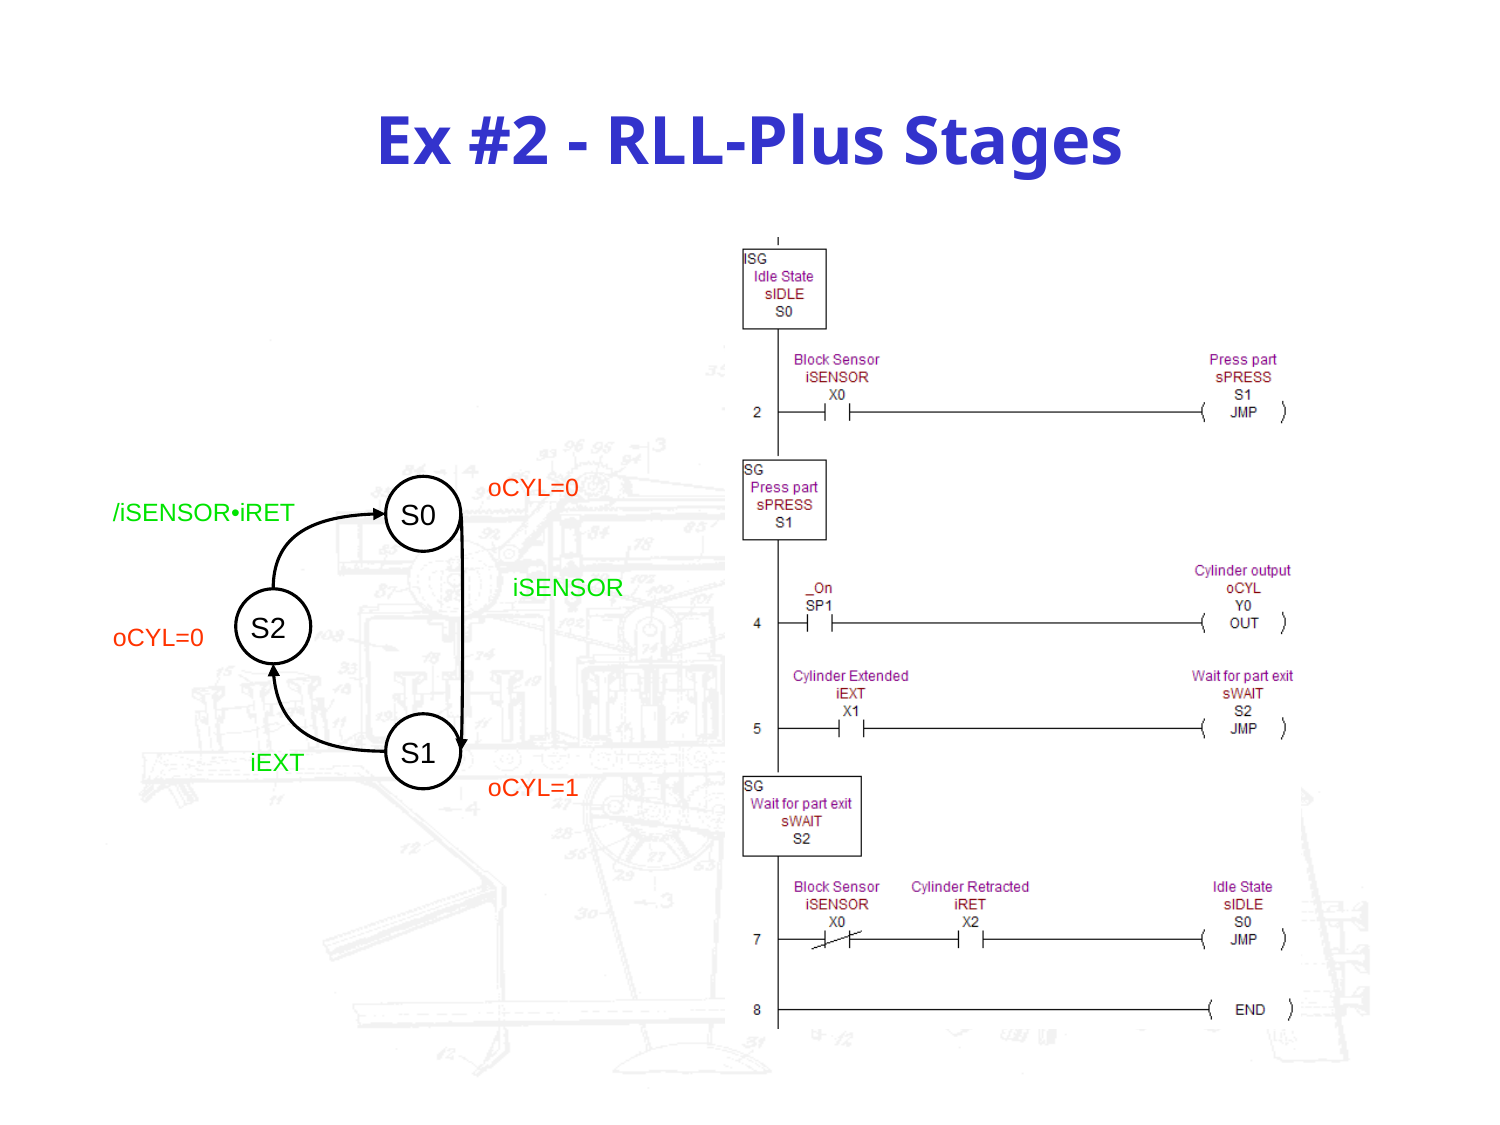

# Ex #2 - RLL-Plus Stages
oCYL=0
/iSENSOR•iRET
S0
S2
oCYL=0
S1
iEXT
oCYL=1
iSENSOR